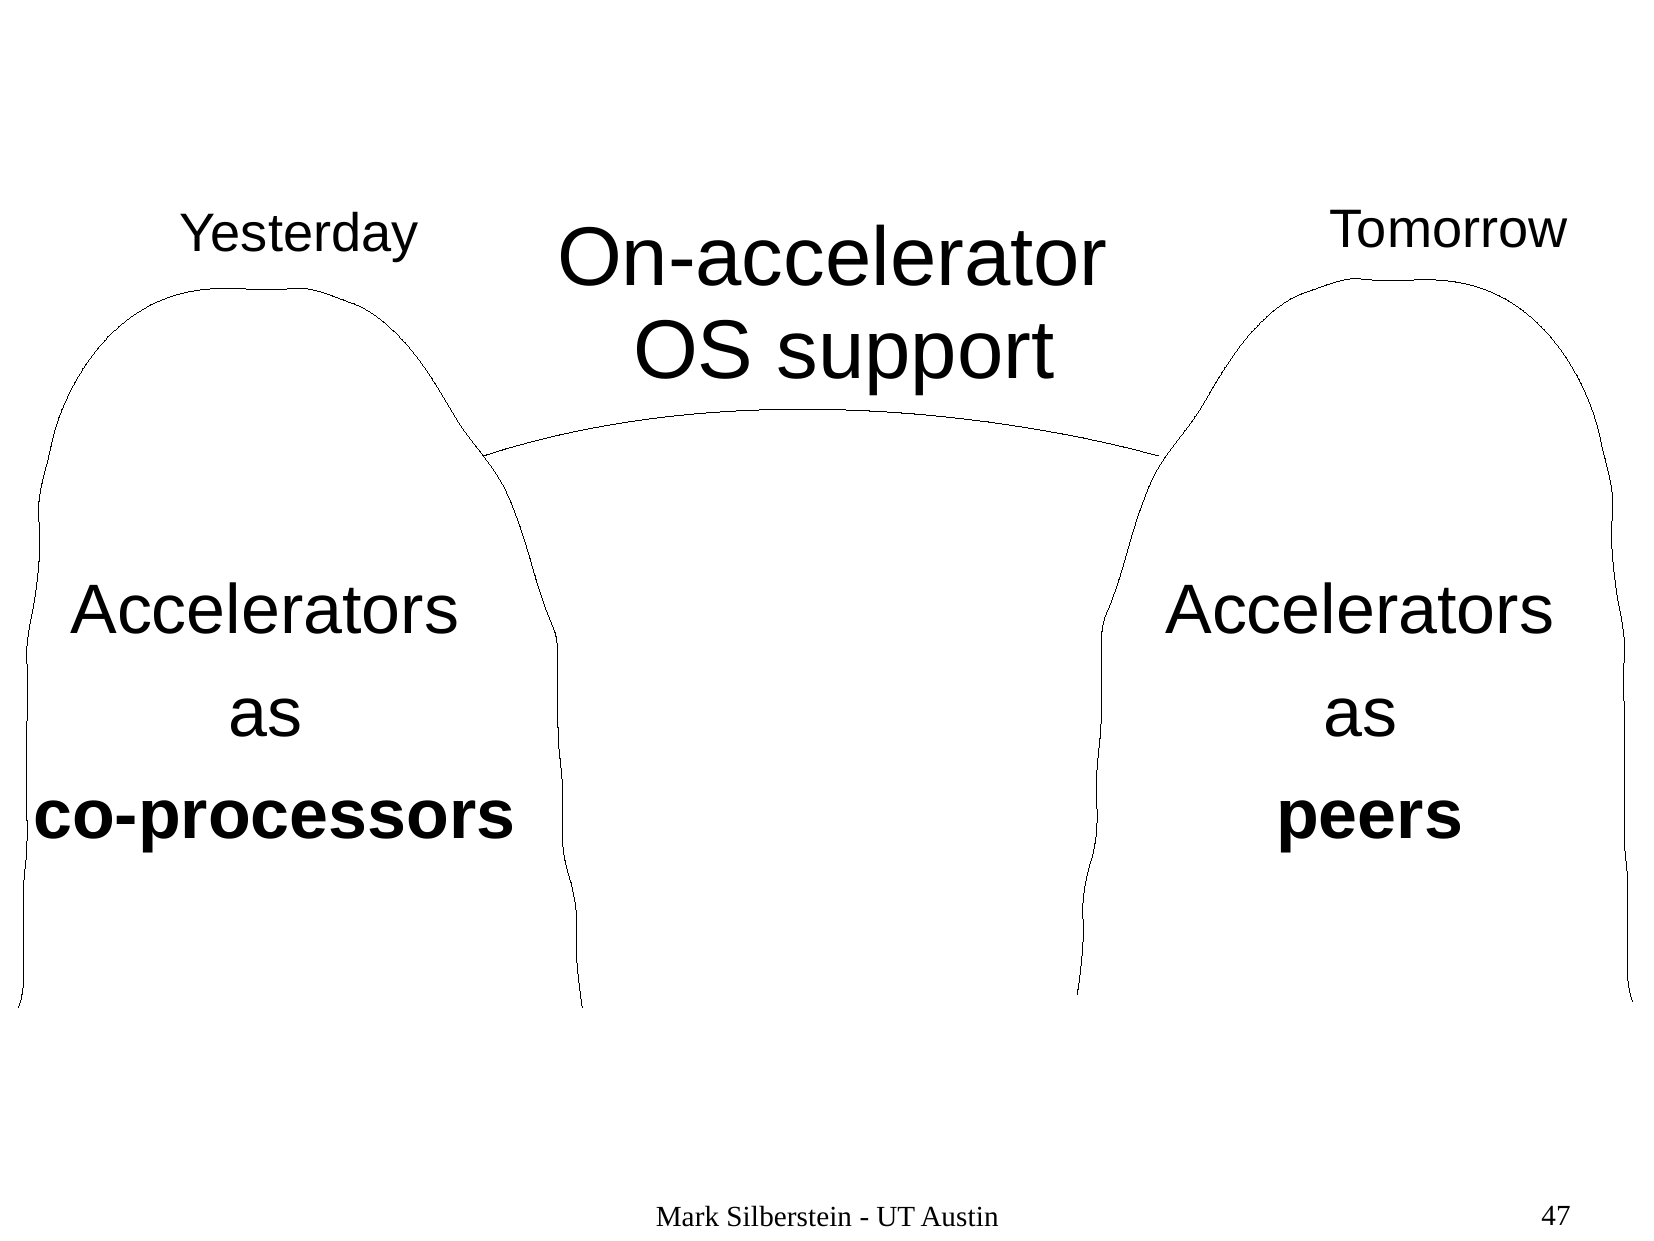

Tomorrow
Yesterday
On-accelerator
OS support
Accelerators
as
co-processors
Accelerators
as
peers
47
Mark Silberstein - UT Austin